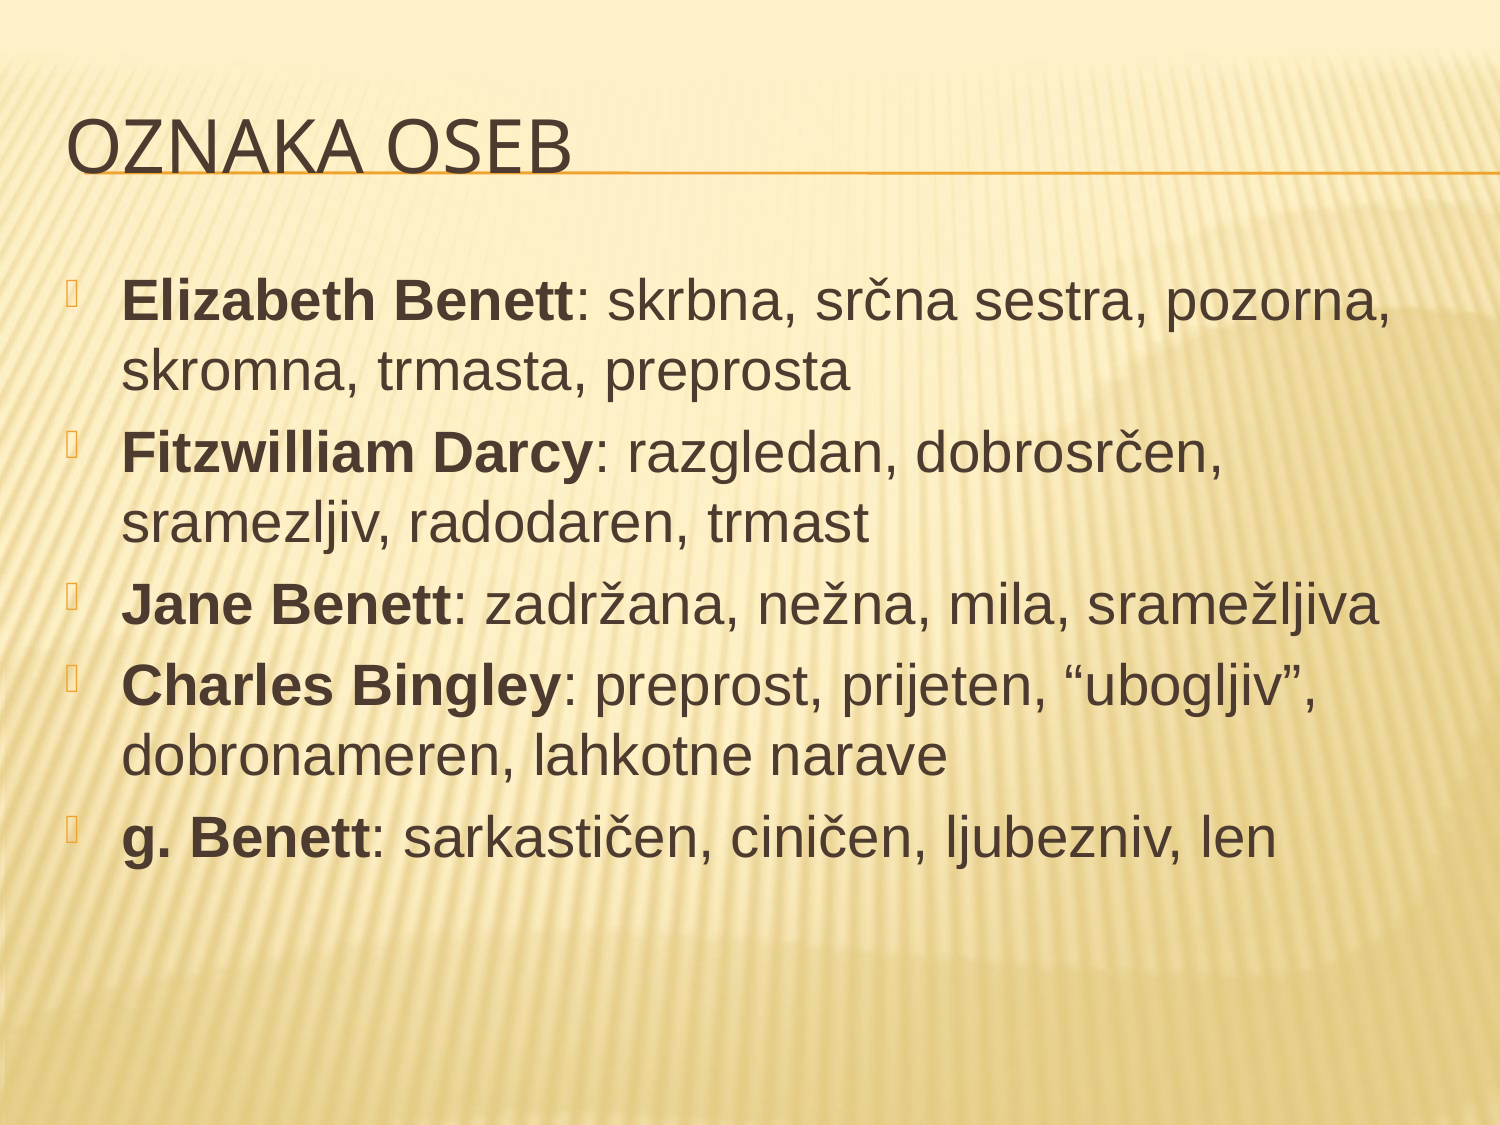

# Oznaka oseb
Elizabeth Benett: skrbna, srčna sestra, pozorna, skromna, trmasta, preprosta
Fitzwilliam Darcy: razgledan, dobrosrčen, sramezljiv, radodaren, trmast
Jane Benett: zadržana, nežna, mila, sramežljiva
Charles Bingley: preprost, prijeten, “ubogljiv”, dobronameren, lahkotne narave
g. Benett: sarkastičen, ciničen, ljubezniv, len